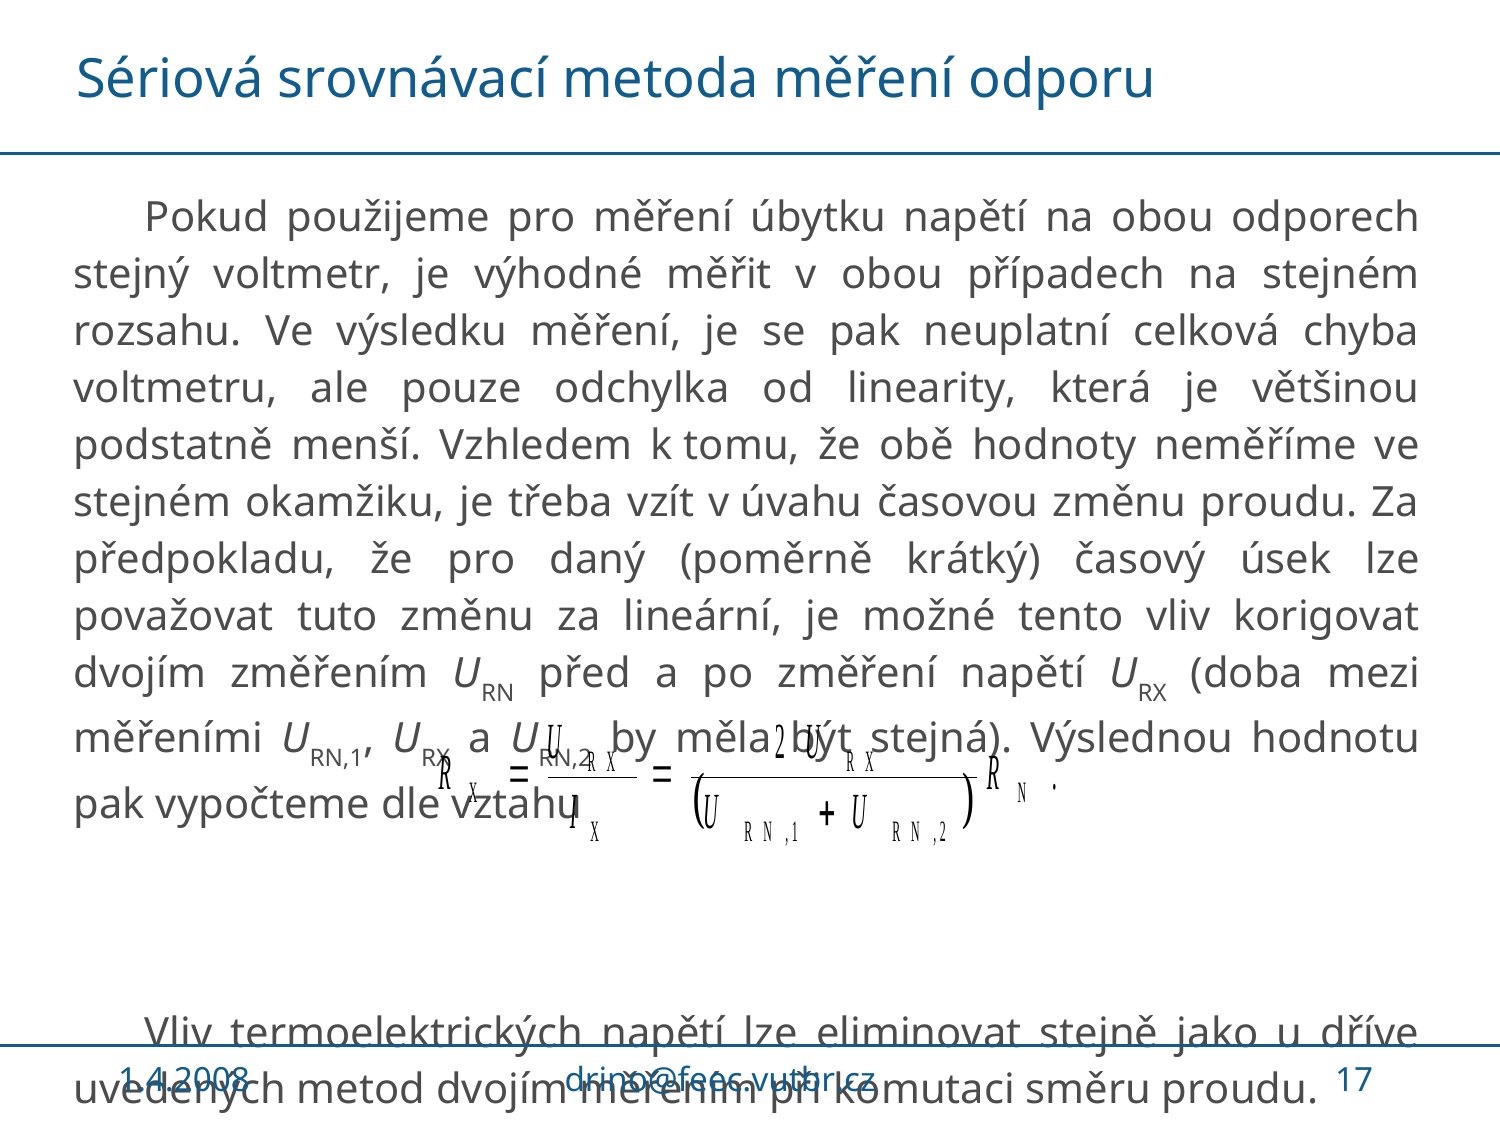

# Sériová srovnávací metoda měření odporu
Pokud použijeme pro měření úbytku napětí na obou odporech stejný voltmetr, je výhodné měřit v obou případech na stejném rozsahu. Ve výsledku měření, je se pak neuplatní celková chyba voltmetru, ale pouze odchylka od linearity, která je většinou podstatně menší. Vzhledem k tomu, že obě hodnoty neměříme ve stejném okamžiku, je třeba vzít v úvahu časovou změnu proudu. Za předpokladu, že pro daný (poměrně krátký) časový úsek lze považovat tuto změnu za lineární, je možné tento vliv korigovat dvojím změřením URN před a po změření napětí URX (doba mezi měřeními URN,1, URX a URN,2 by měla být stejná). Výslednou hodnotu pak vypočteme dle vztahu
Vliv termoelektrických napětí lze eliminovat stejně jako u dříve uvedených metod dvojím měřením při komutaci směru proudu.
1.4.2008
drino@feec.vutbr.cz